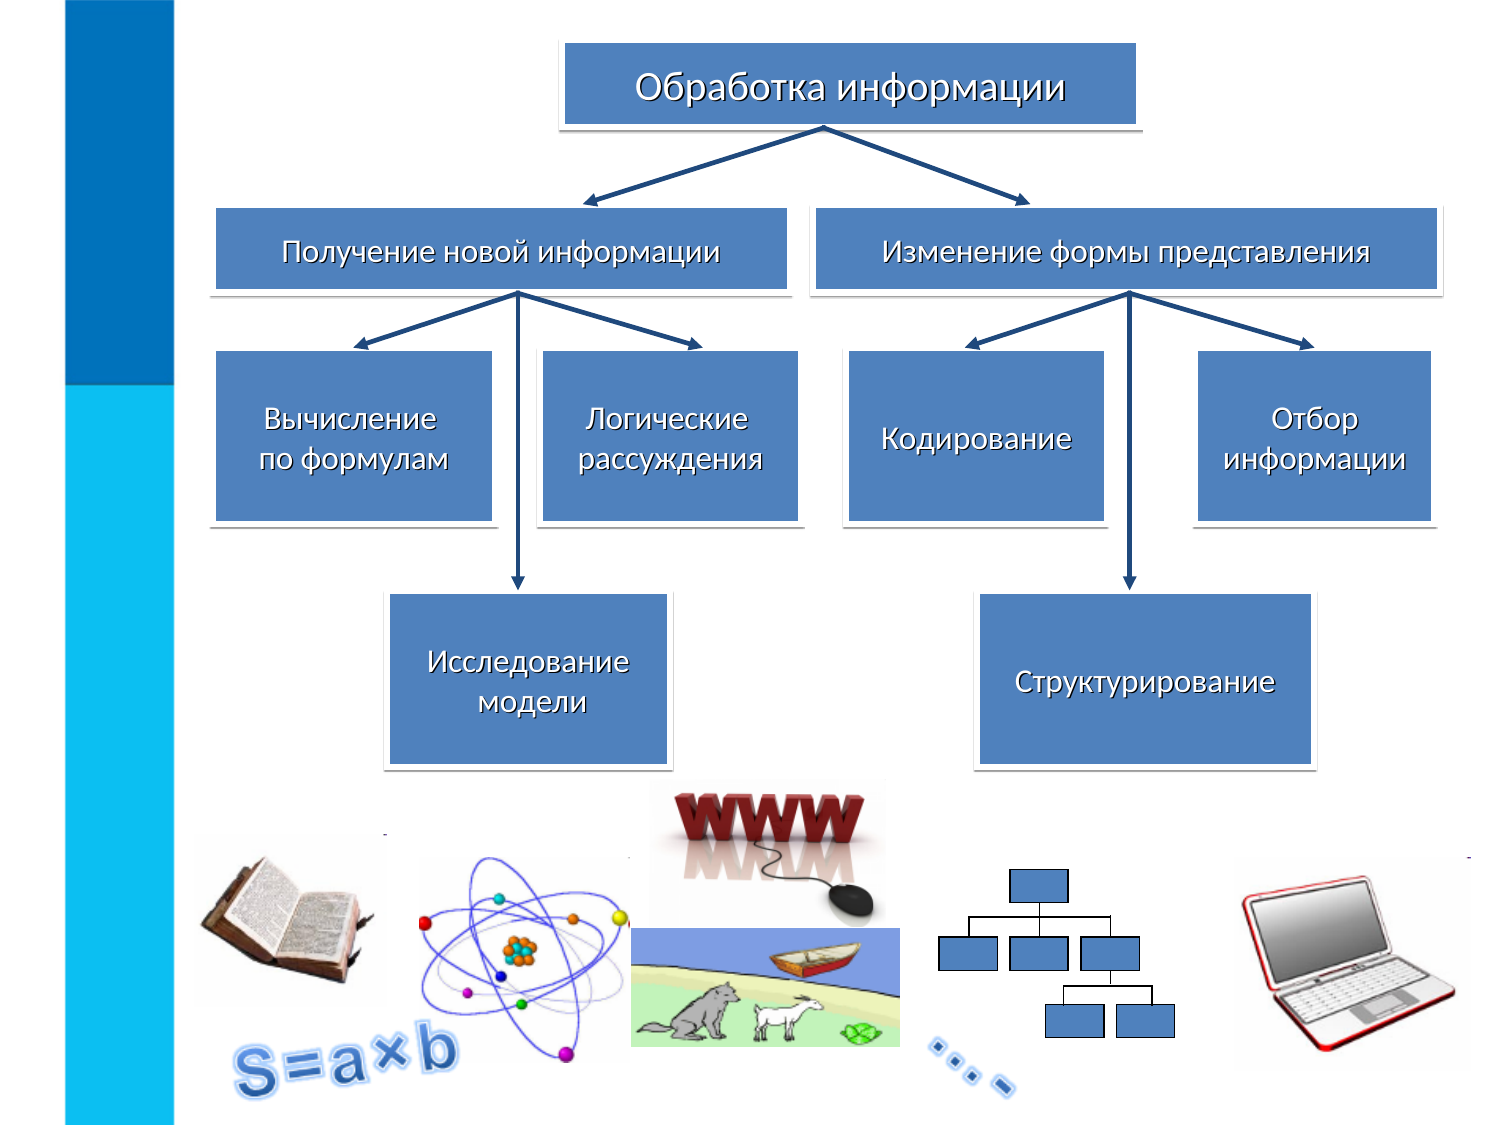

Обработка информации
Получение новой информации
Изменение формы представления
Вычисление
по формулам
Логические
рассуждения
Кодирование
Отбор
информации
Исследование
 модели
Структурирование